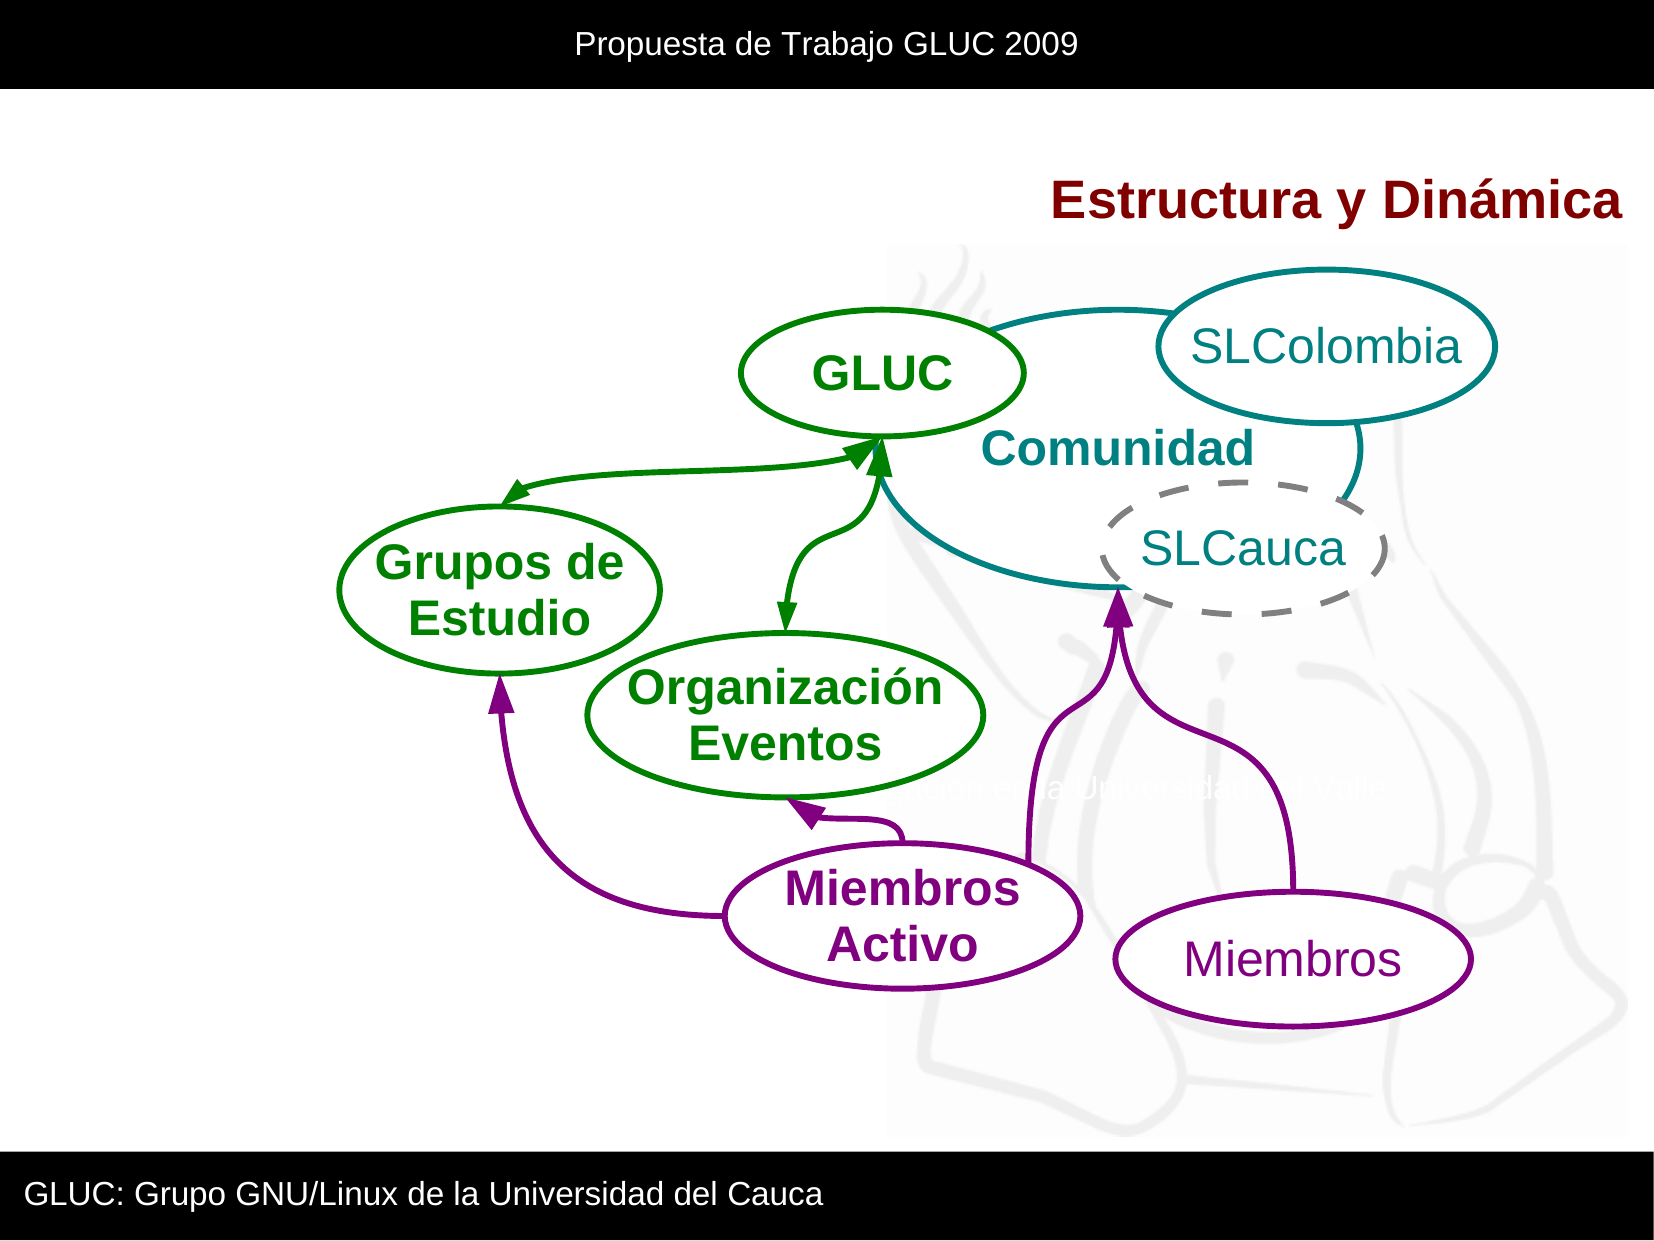

# Estructura y Dinámica
SLColombia
GLUC
Comunidad
SLCauca
Grupos de
Estudio
Organización
Eventos
Miembros
Activo
Miembros